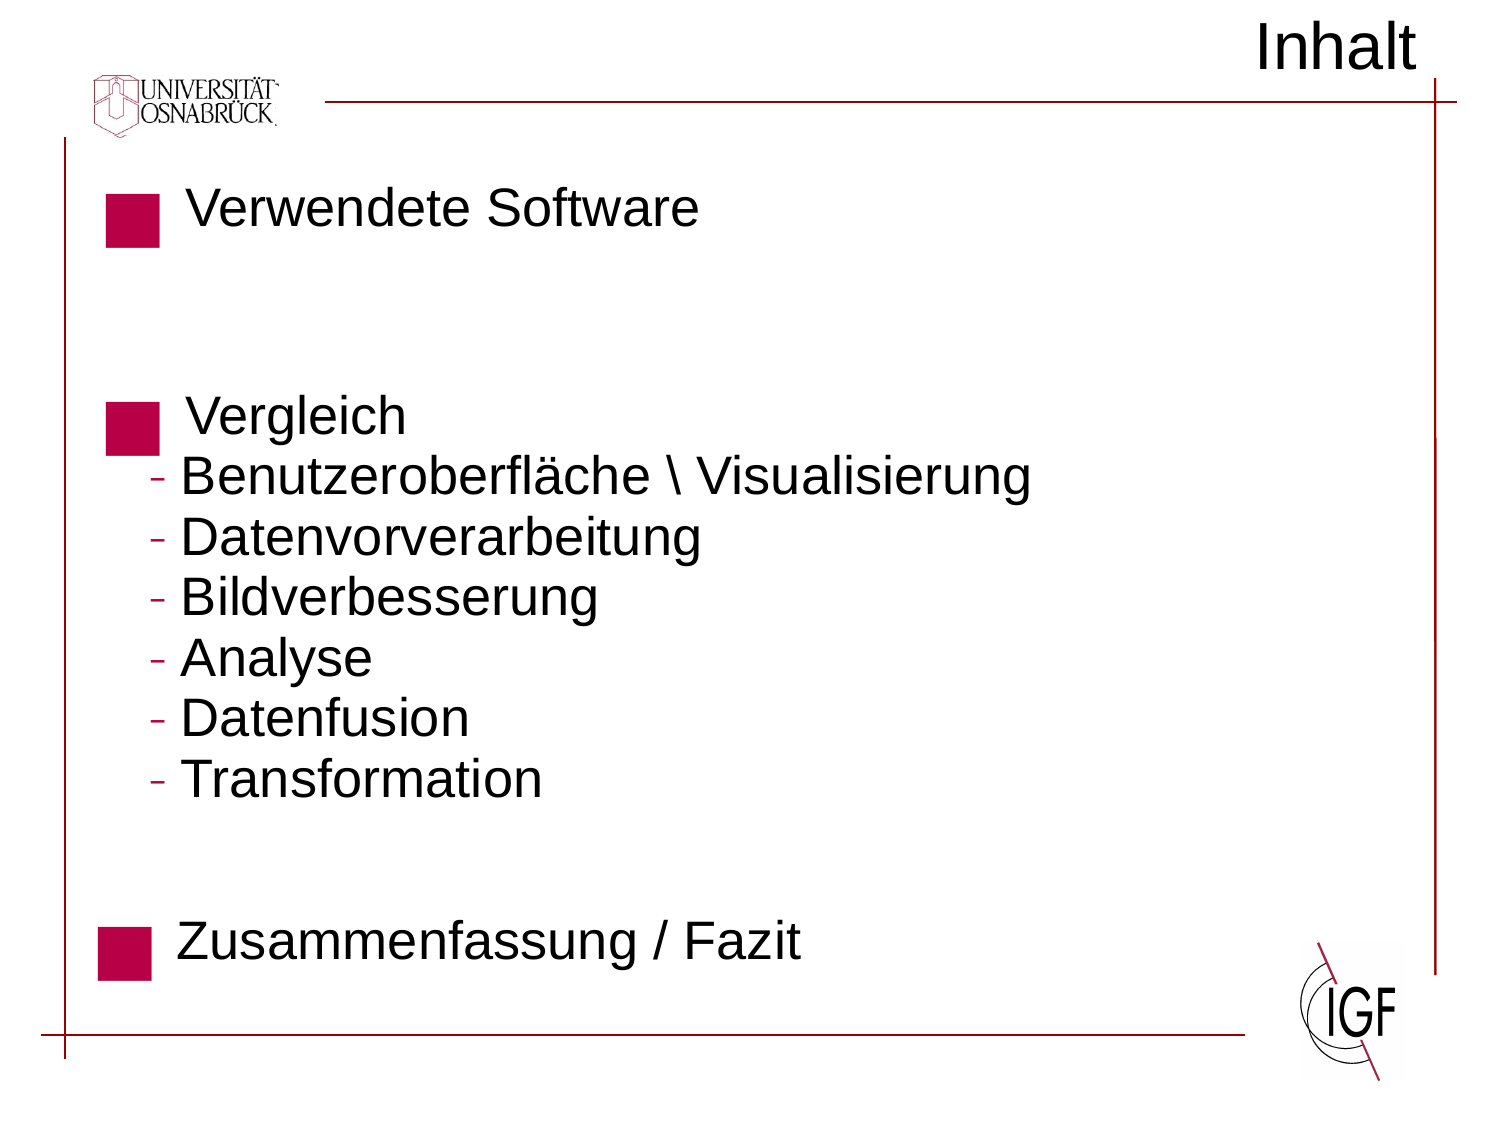

# Inhalt
 Verwendete Software
 Vergleich
 Benutzeroberfläche \ Visualisierung
 Datenvorverarbeitung
 Bildverbesserung
 Analyse
 Datenfusion
 Transformation
 Zusammenfassung / Fazit